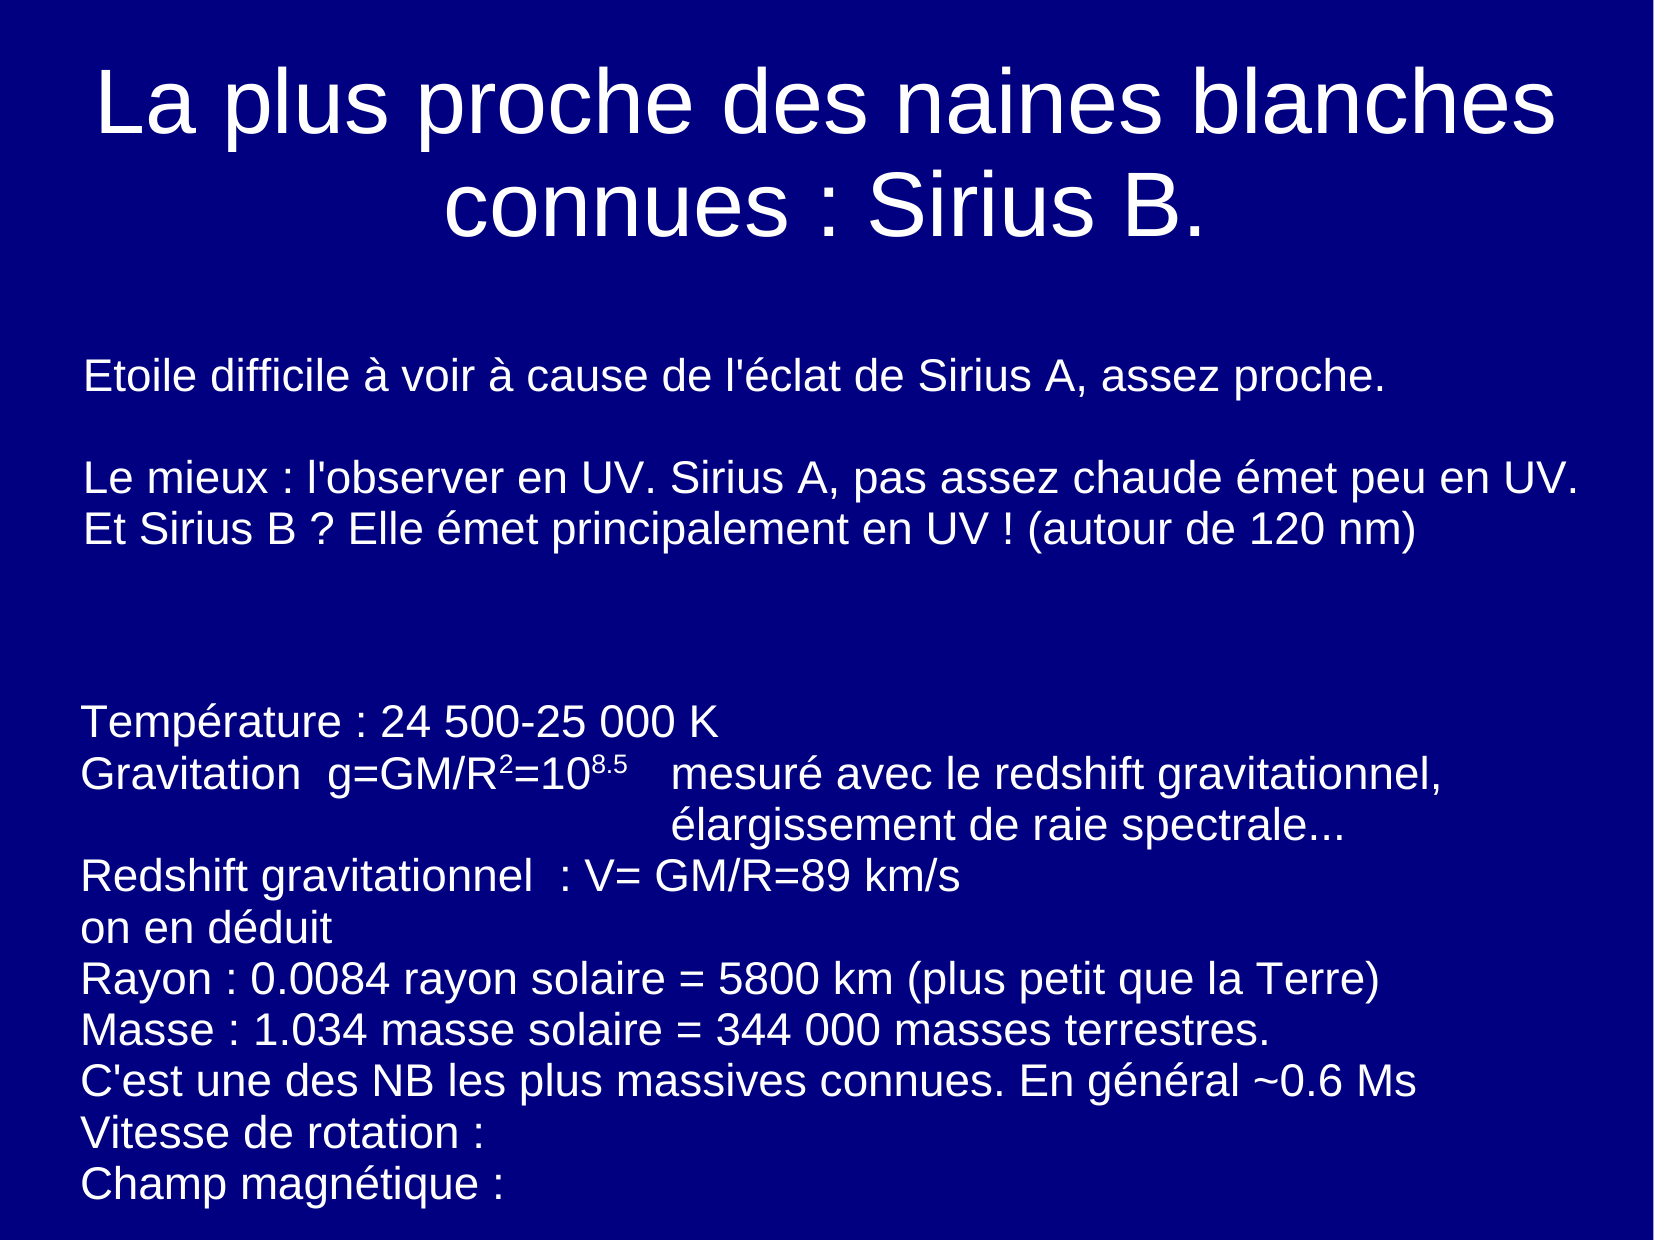

# La plus proche des naines blanches connues : Sirius B.
Etoile difficile à voir à cause de l'éclat de Sirius A, assez proche.
Le mieux : l'observer en UV. Sirius A, pas assez chaude émet peu en UV.
Et Sirius B ? Elle émet principalement en UV ! (autour de 120 nm)
Température : 24 500-25 000 K
Gravitation g=GM/R2=108.5 	mesuré avec le redshift gravitationnel,
								élargissement de raie spectrale...
Redshift gravitationnel : V= GM/R=89 km/s
on en déduit
Rayon : 0.0084 rayon solaire = 5800 km (plus petit que la Terre)
Masse : 1.034 masse solaire = 344 000 masses terrestres.
C'est une des NB les plus massives connues. En général ~0.6 Ms
Vitesse de rotation :
Champ magnétique :